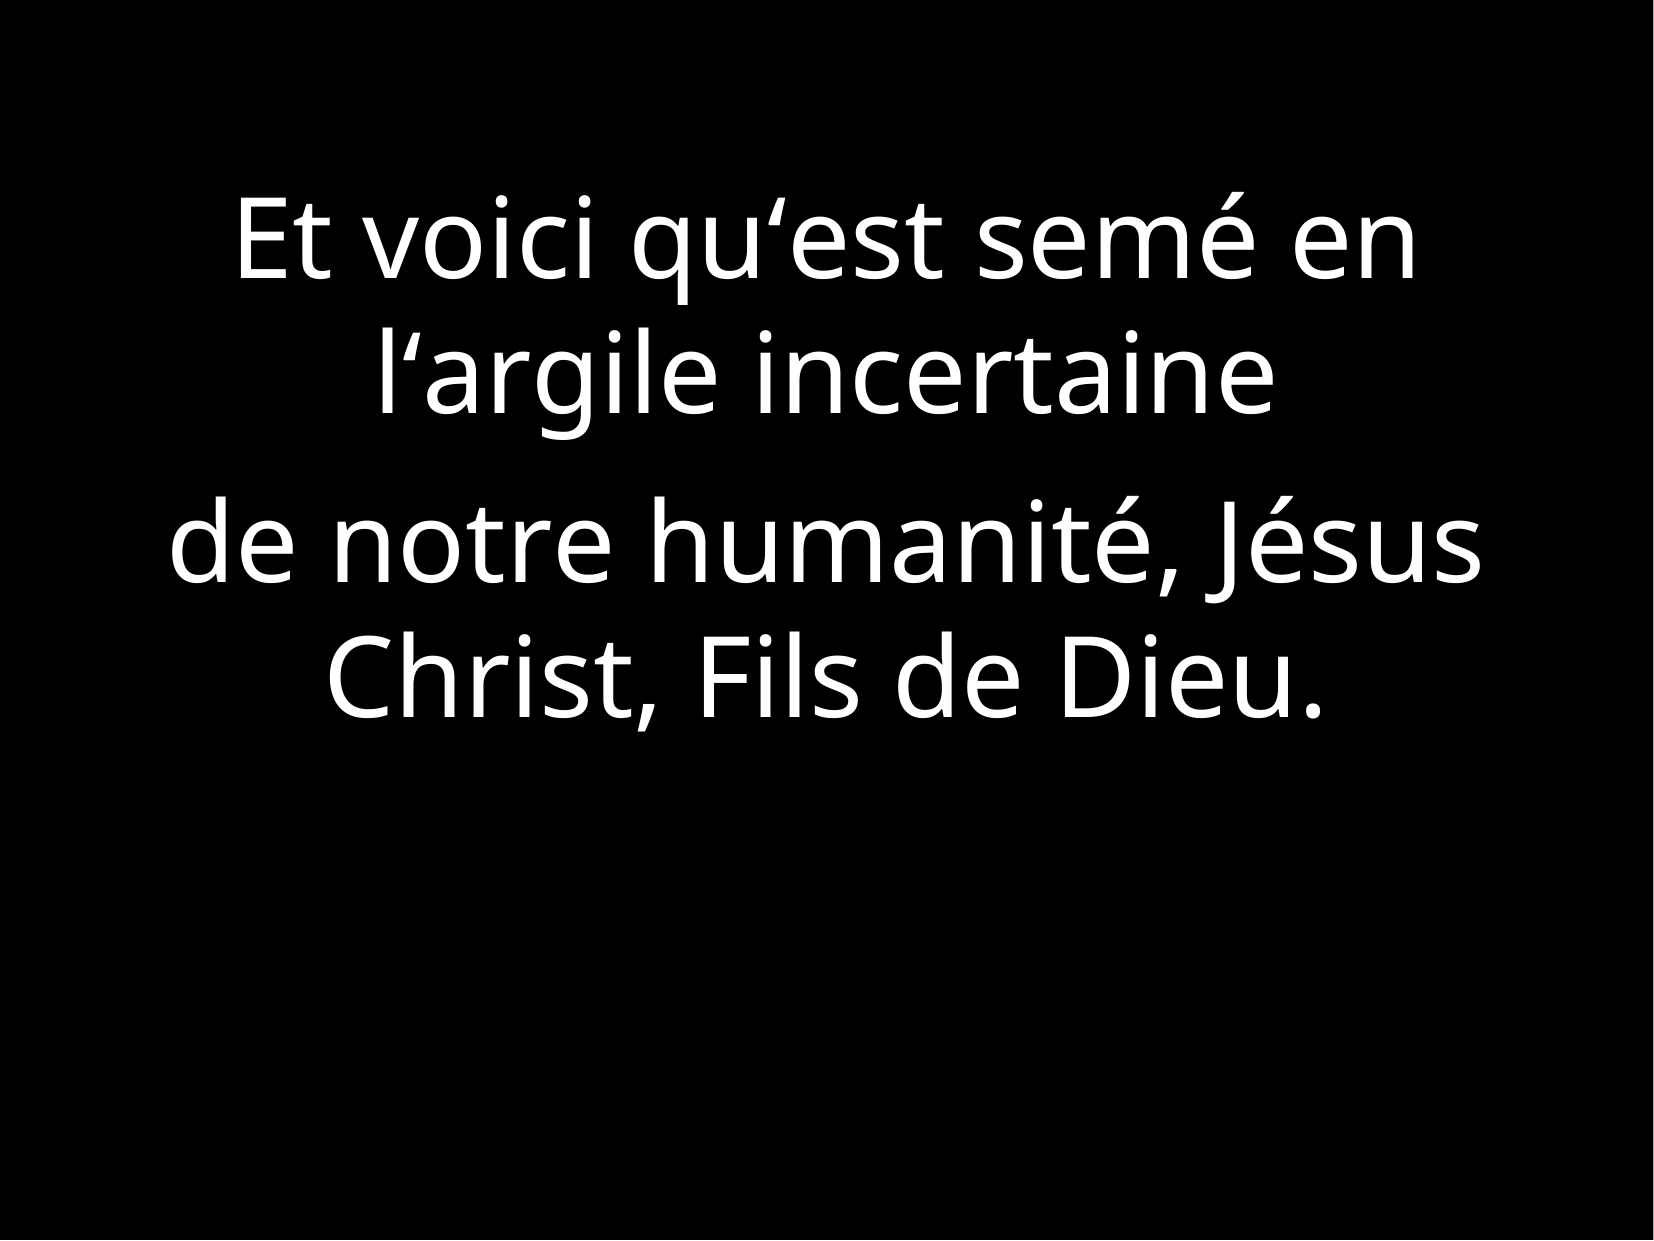

# Et voici qu‘est semé en l‘argile incertaine
de notre humanité, Jésus Christ, Fils de Dieu.